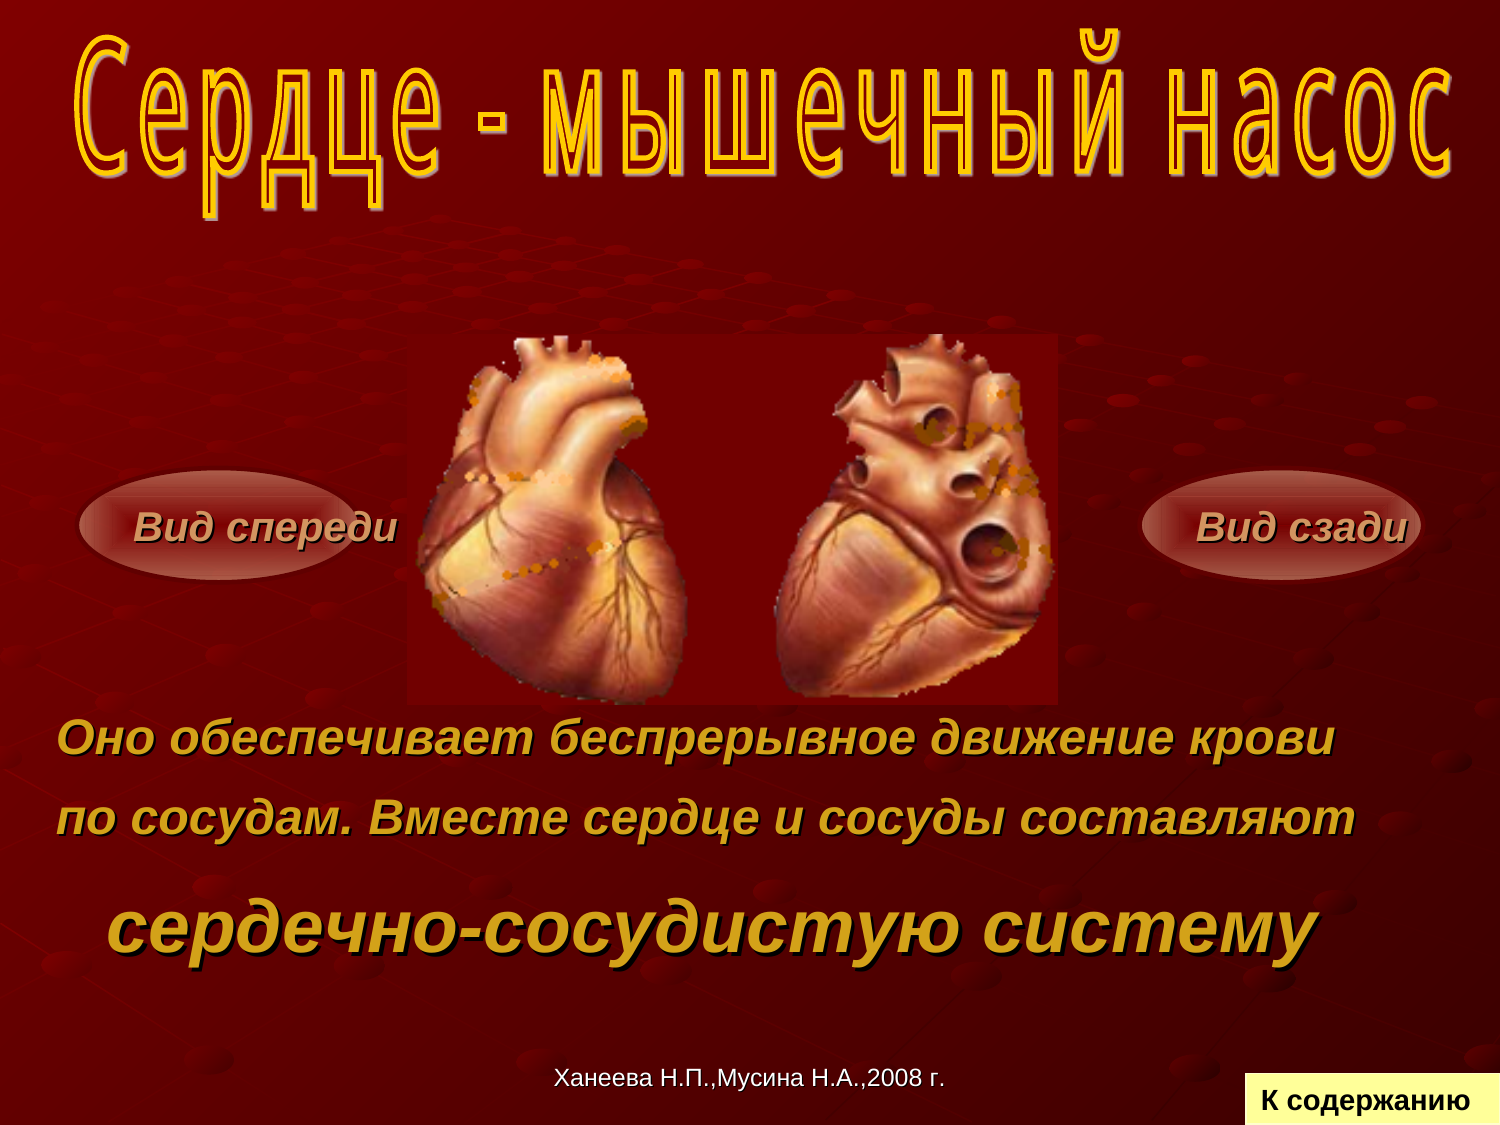

Сердце - мышечный насос
Вид спереди
Вид сзади
Оно обеспечивает беспрерывное движение крови
по сосудам. Вместе сердце и сосуды составляют
сердечно-сосудистую систему
Ханеева Н.П.,Мусина Н.А.,2008 г.
К содержанию